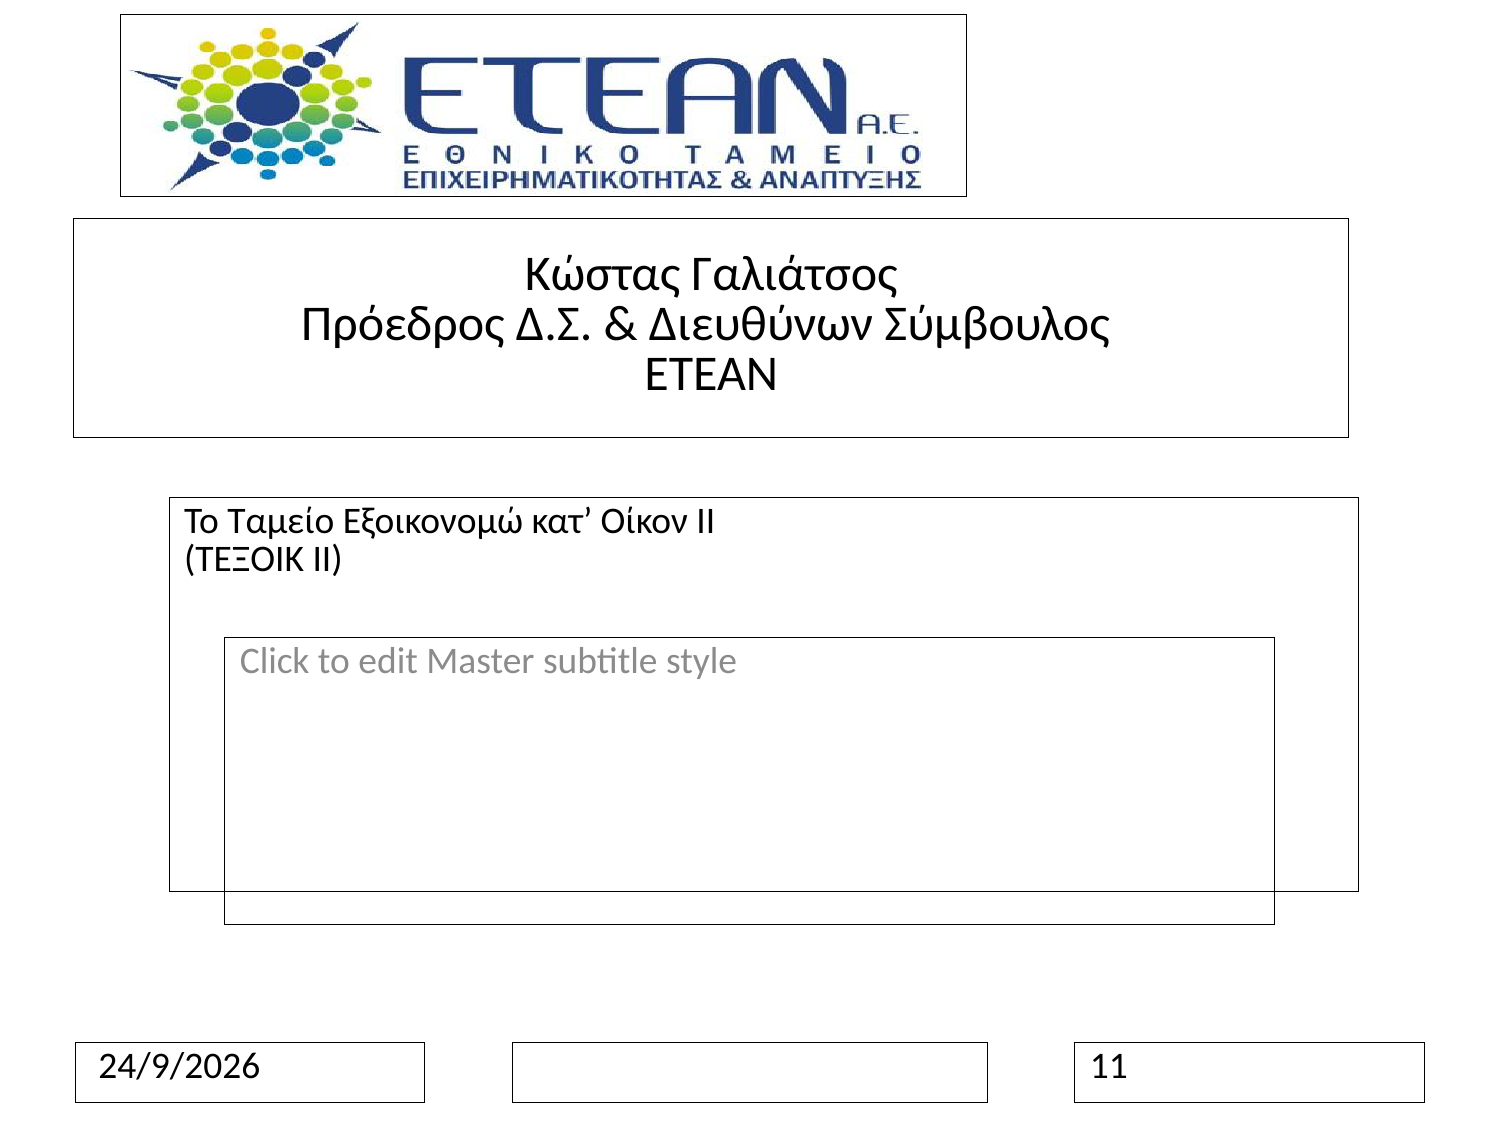

# Κώστας Γαλιάτσος Πρόεδρος Δ.Σ. & Διευθύνων Σύμβουλος ΕΤΕΑΝ
Το Ταμείο Εξοικονομώ κατ’ Οίκον ΙΙ
(ΤΕΞΟΙΚ ΙΙ)